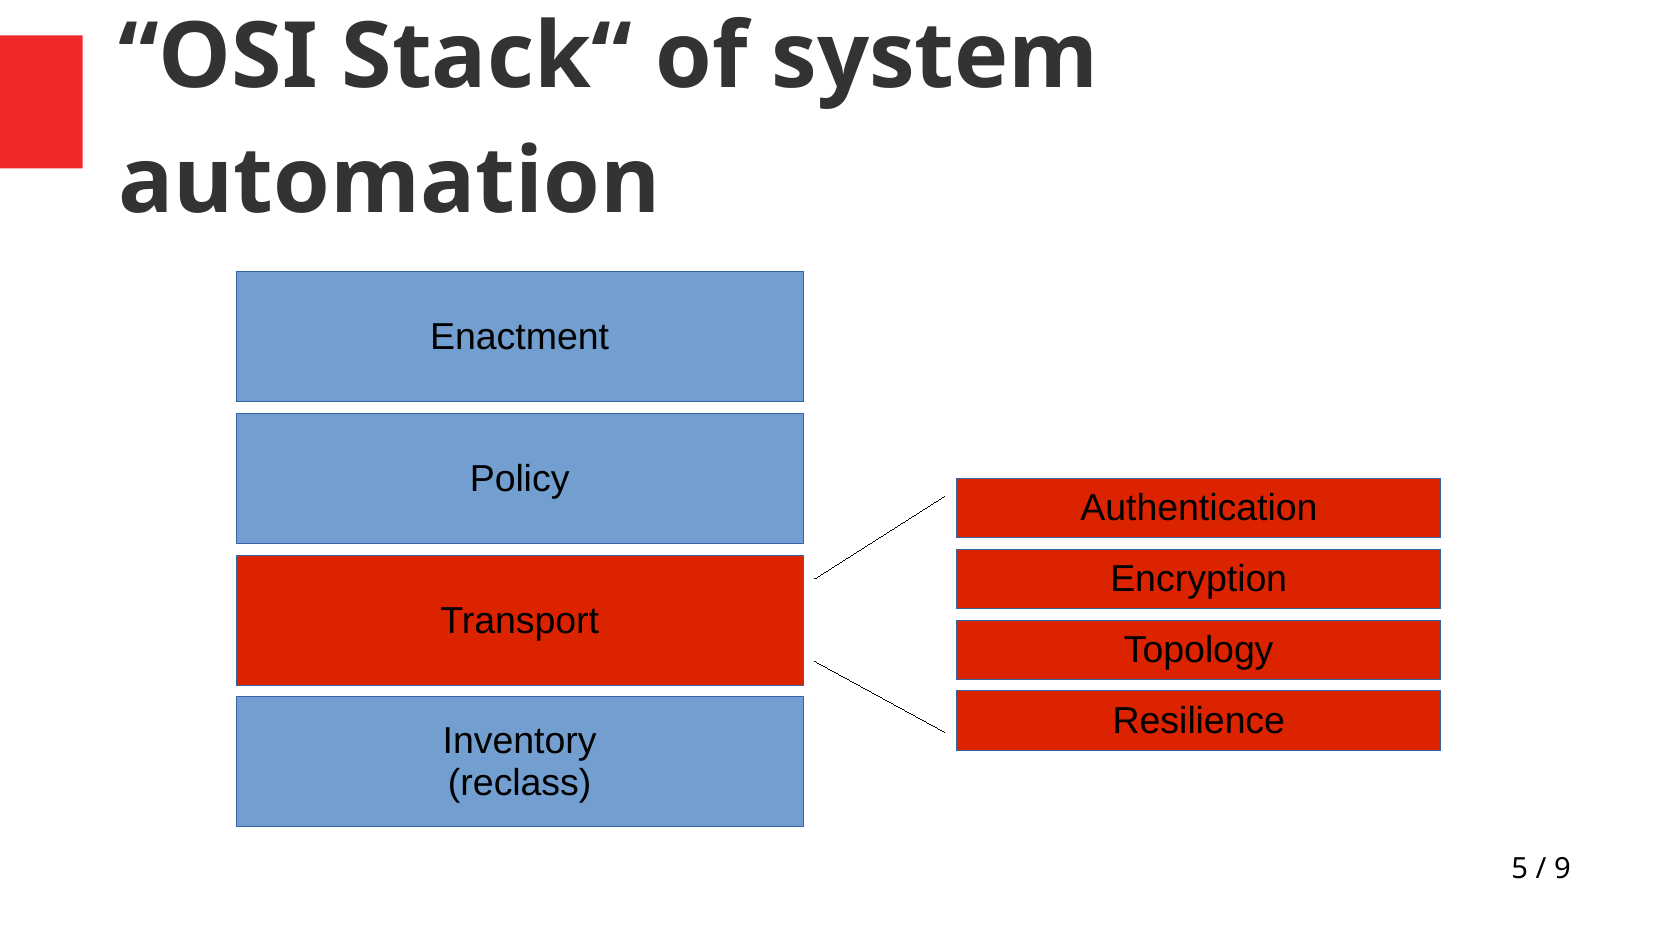

# “OSI Stack“ of system automation
Enactment
Policy
Authentication
Encryption
Transport
Topology
Resilience
Inventory
(reclass)
5